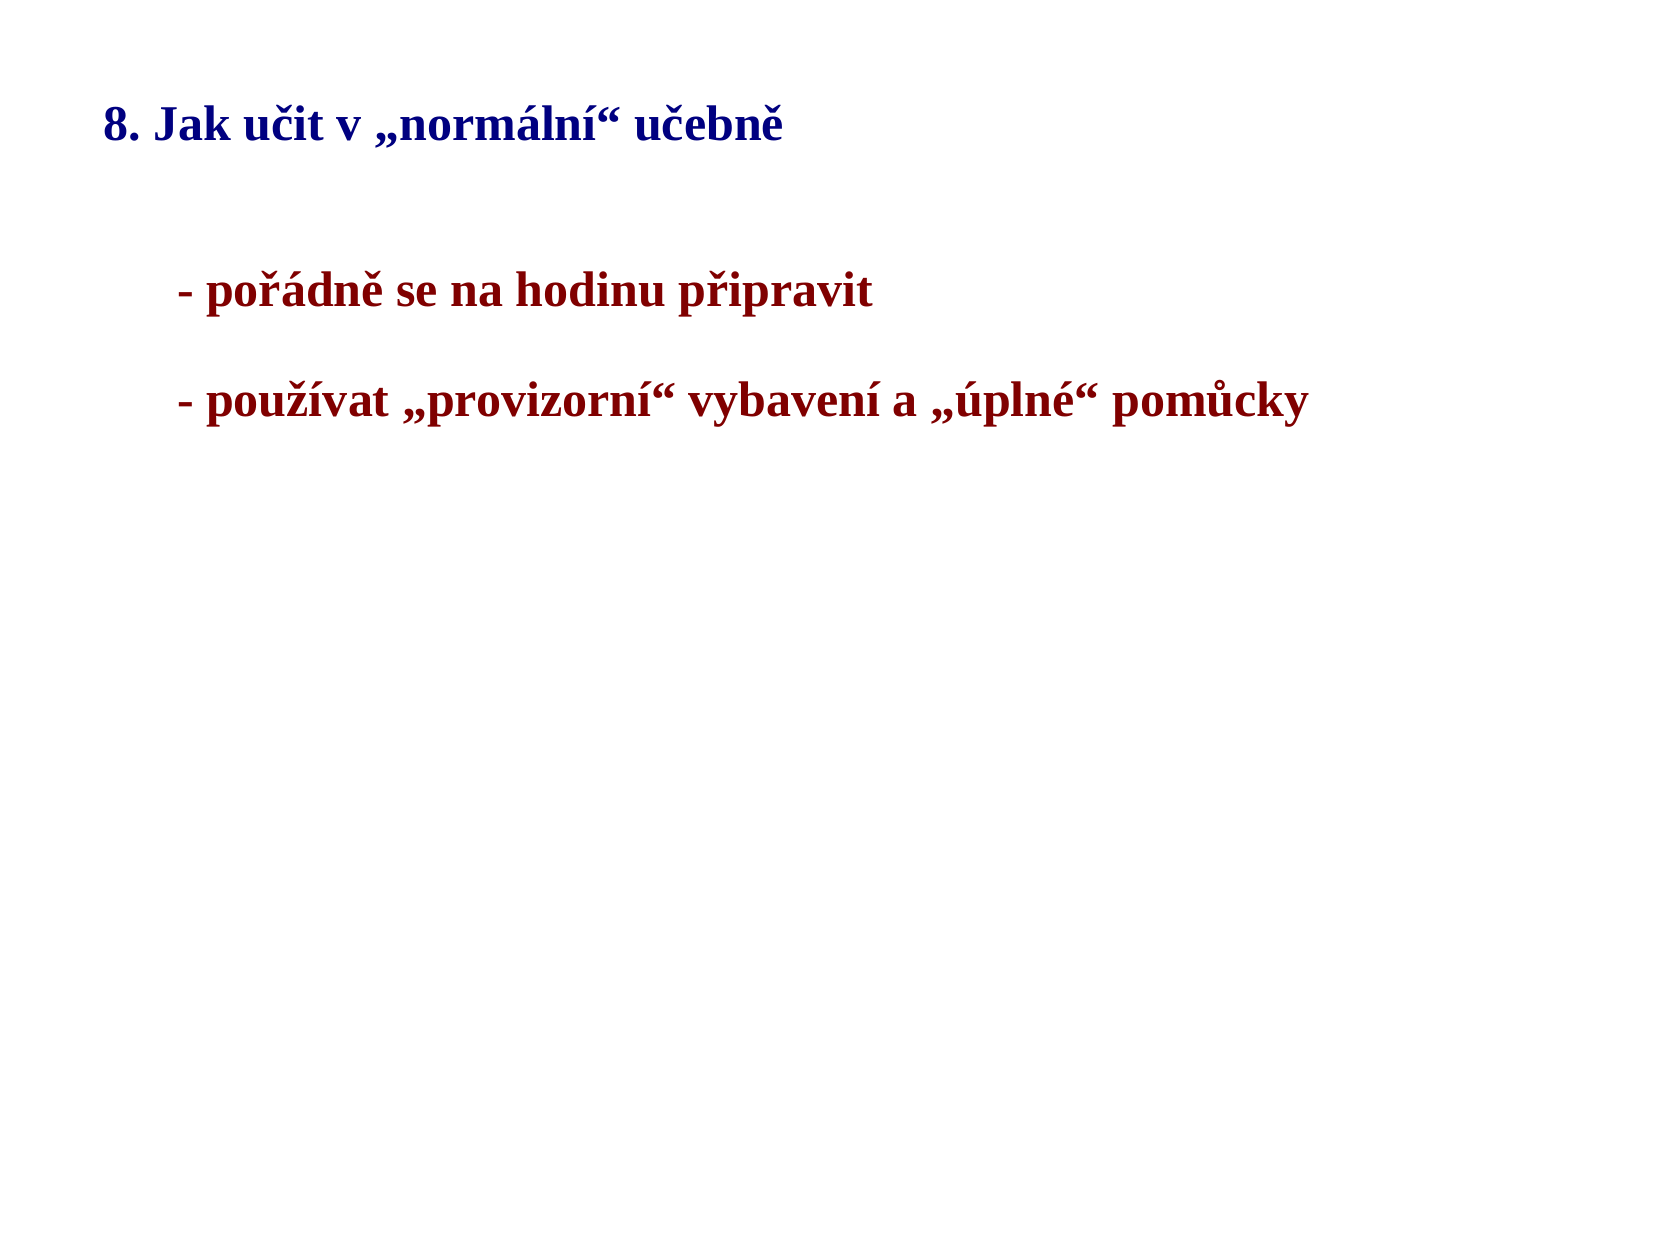

8. Jak učit v „normální“ učebně
	- pořádně se na hodinu připravit
	- používat „provizorní“ vybavení a „úplné“ pomůcky